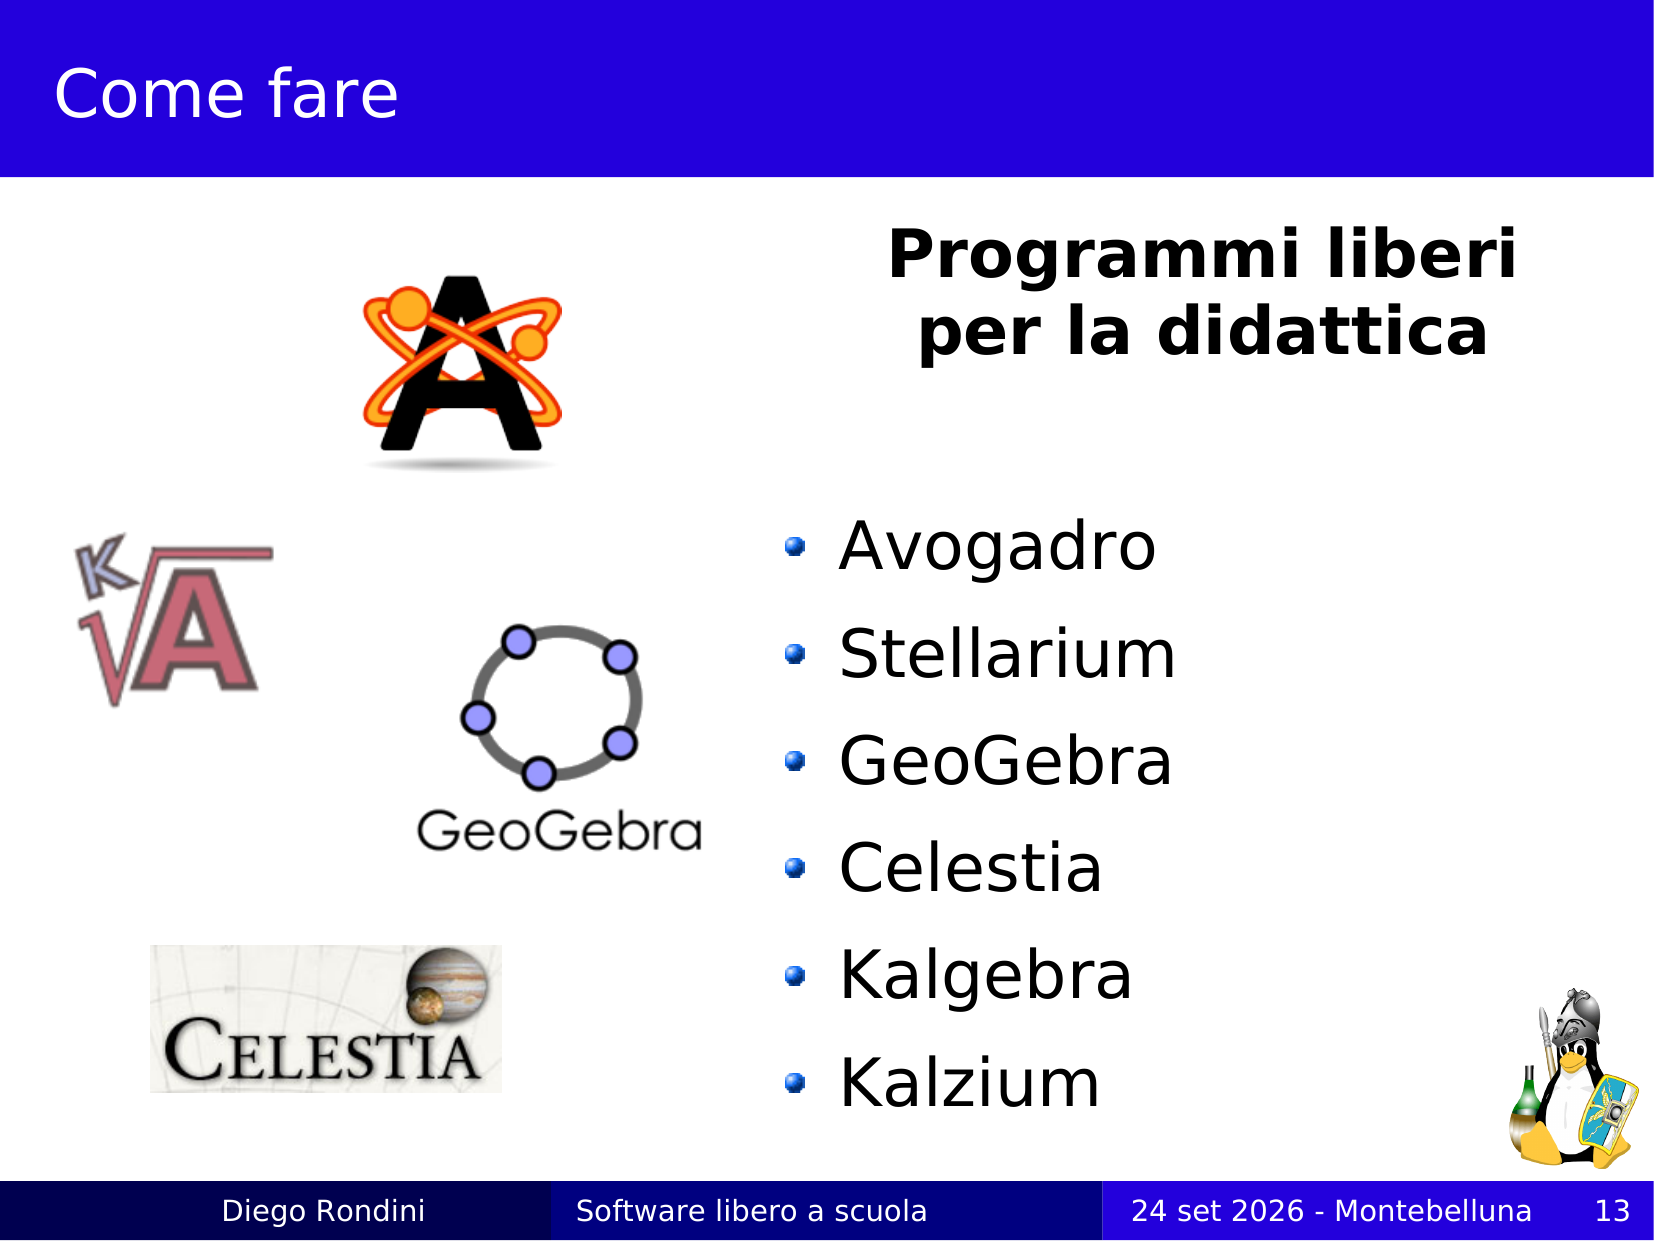

# Come fare
Programmi liberi per la didattica
Avogadro
Stellarium
GeoGebra
Celestia
Kalgebra
Kalzium